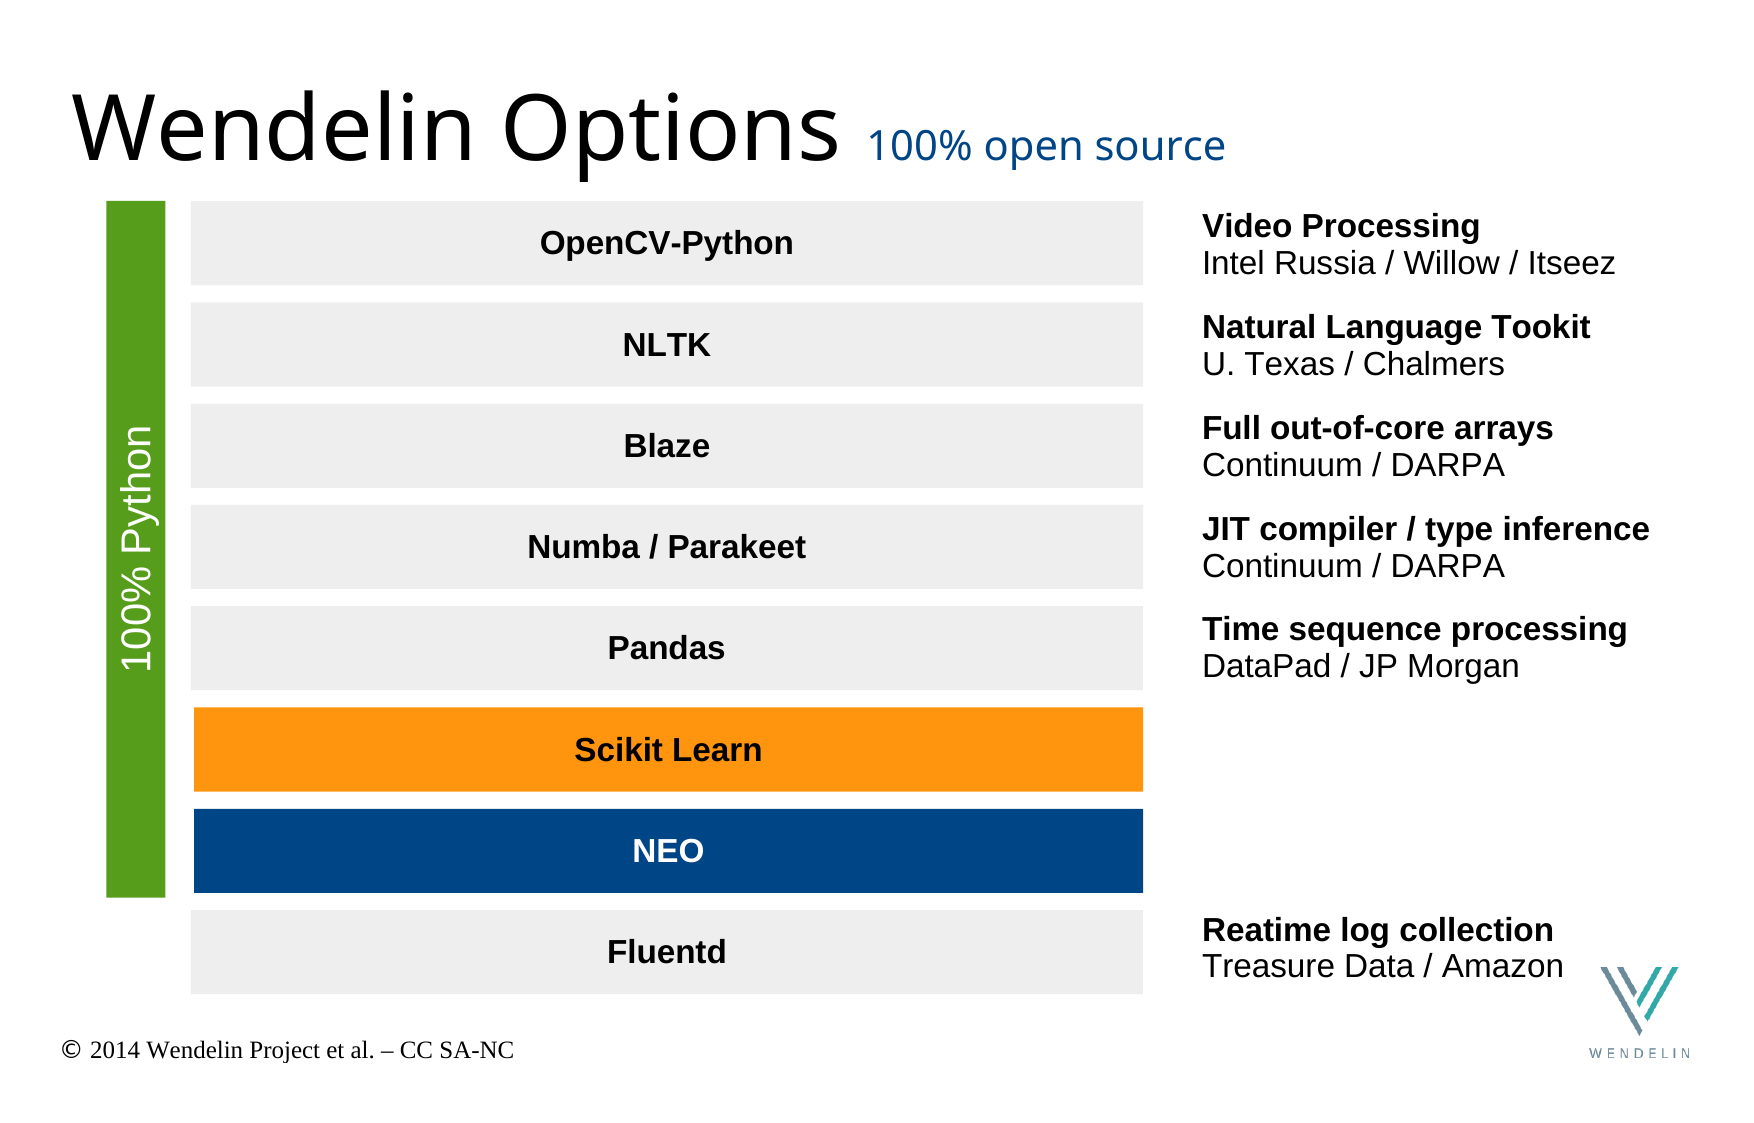

# Wendelin Options 100% open source
OpenCV-Python
Video Processing
Intel Russia / Willow / Itseez
NLTK
Natural Language Tookit
U. Texas / Chalmers
Blaze
Full out-of-core arrays
Continuum / DARPA
Numba / Parakeet
JIT compiler / type inference
Continuum / DARPA
100% Python
Pandas
Time sequence processing
DataPad / JP Morgan
Scikit Learn
NEO
Fluentd
Reatime log collection
Treasure Data / Amazon